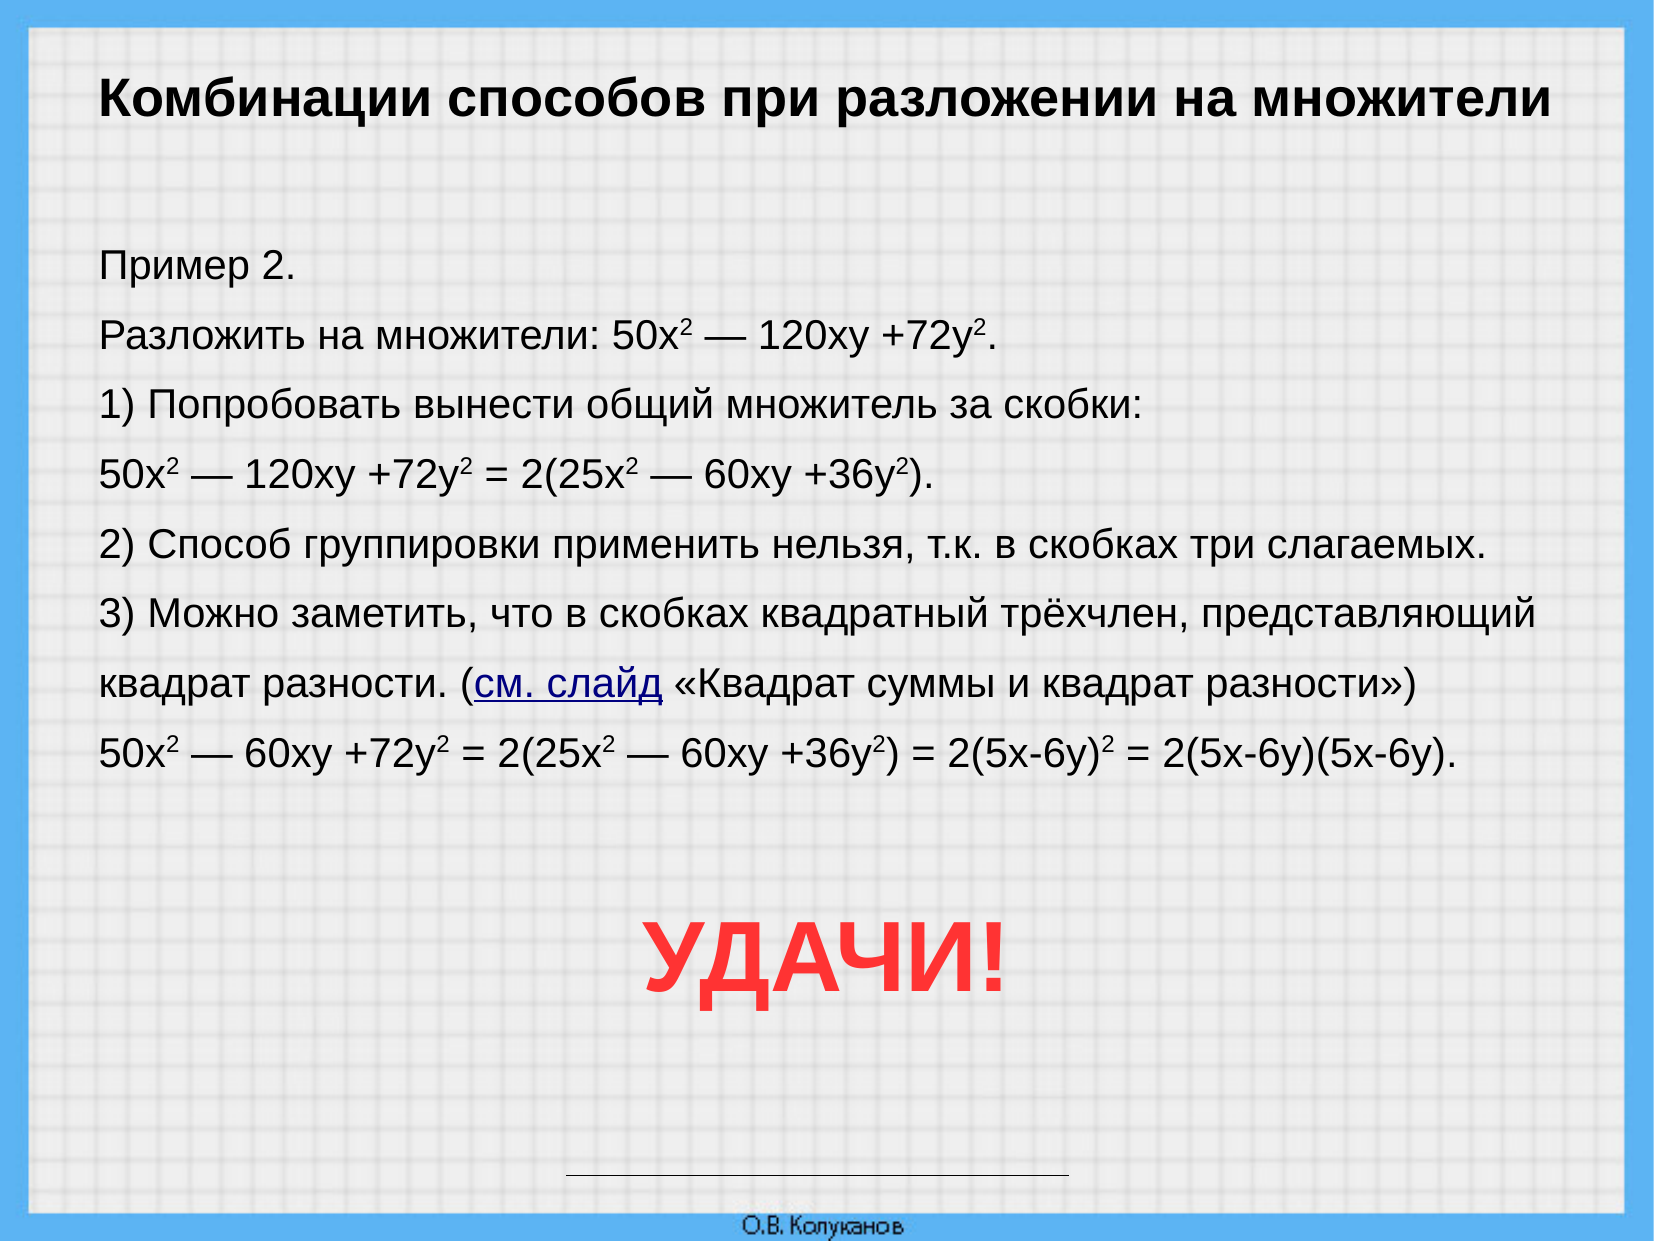

Комбинации способов при разложении на множители
Пример 2.
Разложить на множители: 50х2 — 120ху +72у2.
 Попробовать вынести общий множитель за скобки:
50х2 — 120ху +72у2 = 2(25х2 — 60ху +36у2).
 Способ группировки применить нельзя, т.к. в скобках три слагаемых.
 Можно заметить, что в скобках квадратный трёхчлен, представляющий квадрат разности. (см. слайд «Квадрат суммы и квадрат разности»)
50х2 — 60ху +72у2 = 2(25х2 — 60ху +36у2) = 2(5х-6у)2 = 2(5х-6у)(5х-6у).
УДАЧИ!